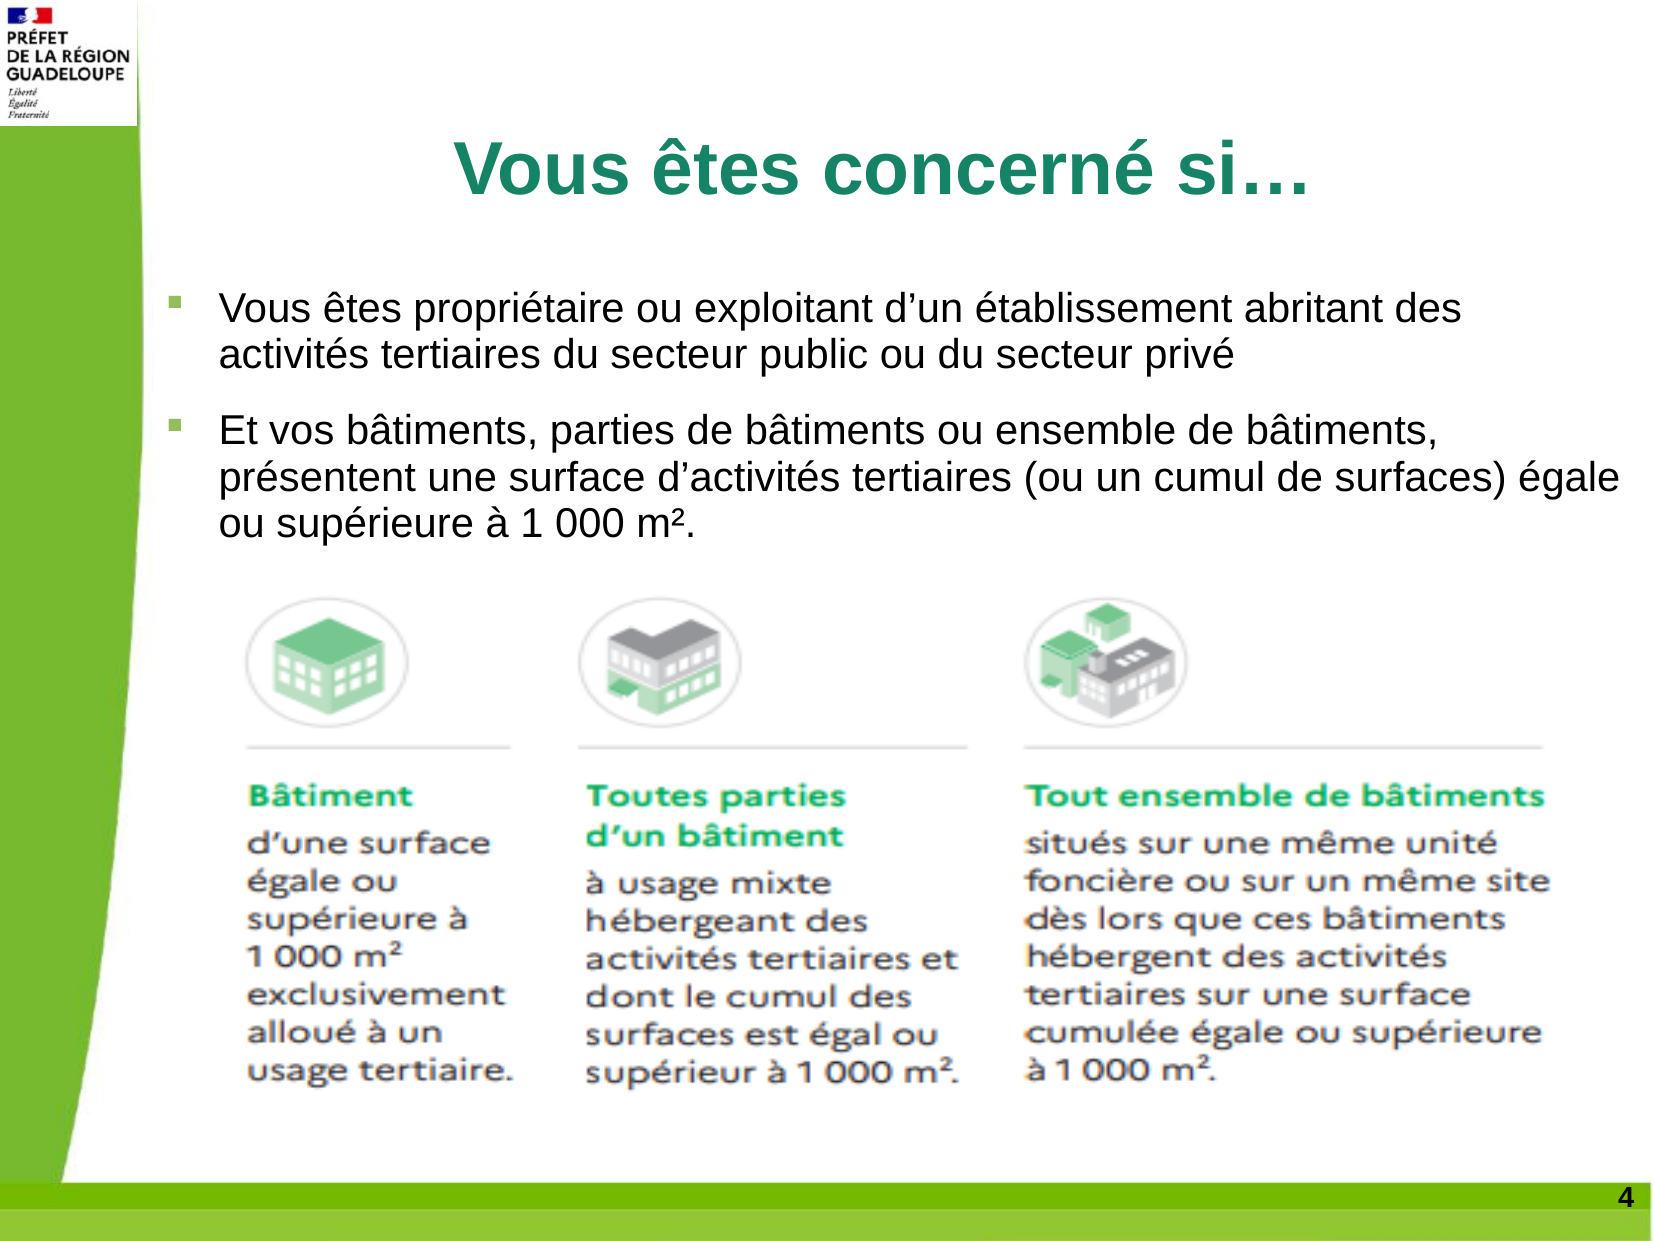

# Vous êtes concerné si…
Vous êtes propriétaire ou exploitant d’un établissement abritant des activités tertiaires du secteur public ou du secteur privé
Et vos bâtiments, parties de bâtiments ou ensemble de bâtiments, présentent une surface d’activités tertiaires (ou un cumul de surfaces) égale ou supérieure à 1 000 m².